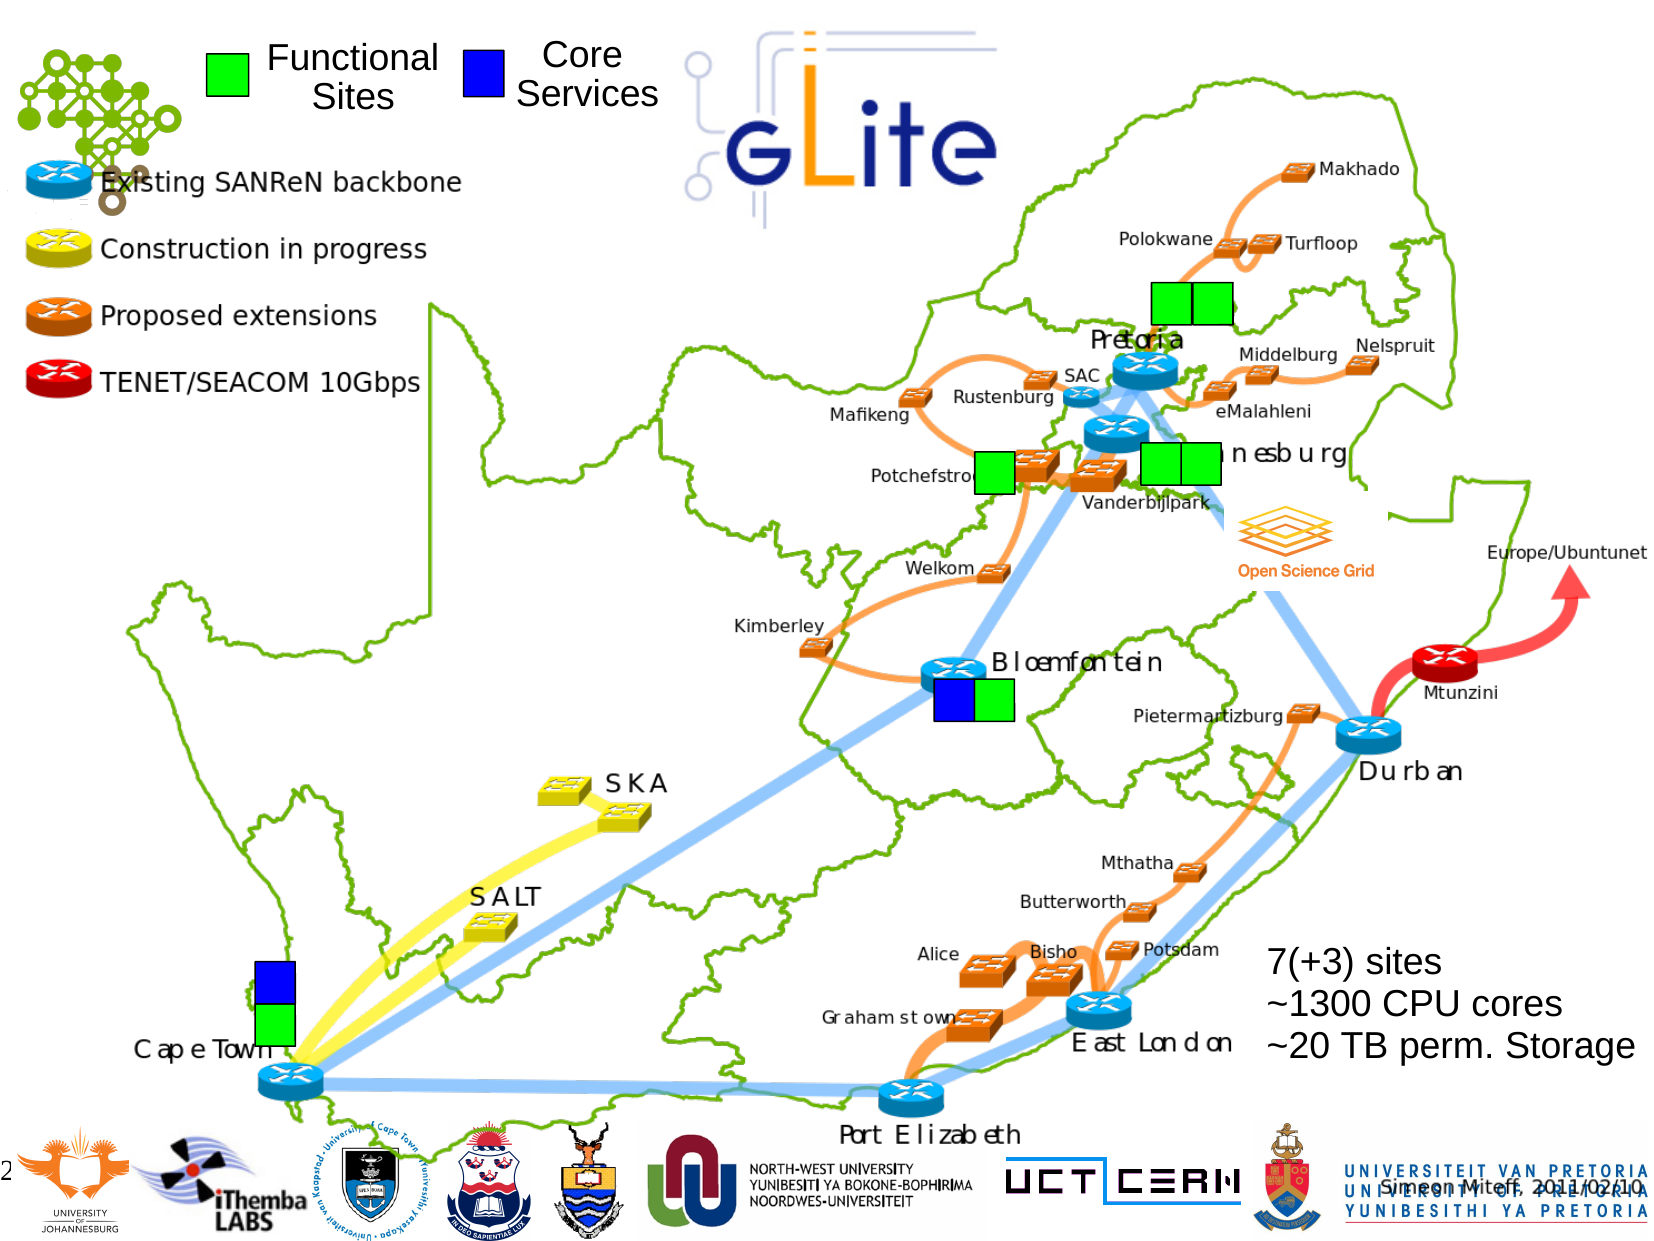

Core
Services
Functional
Sites
7(+3) sites
~1300 CPU cores
~20 TB perm. Storage
10